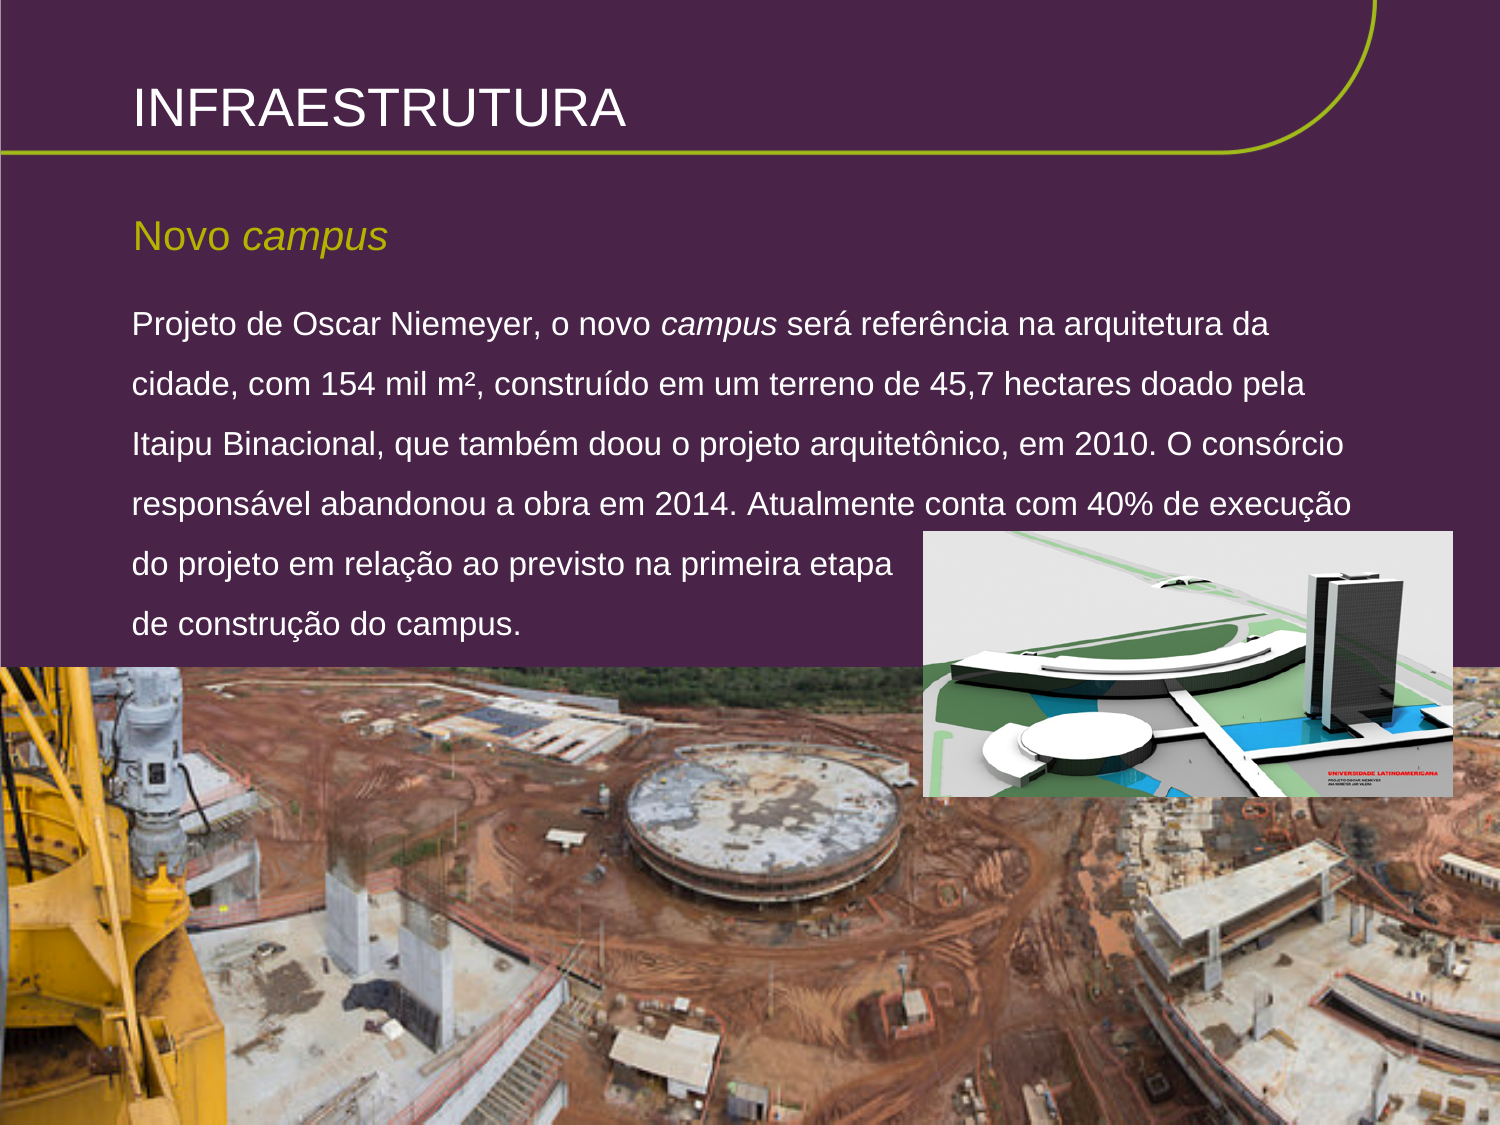

INFRAESTRUTURA
Novo campus
Projeto de Oscar Niemeyer, o novo campus será referência na arquitetura da cidade, com 154 mil m², construído em um terreno de 45,7 hectares doado pela Itaipu Binacional, que também doou o projeto arquitetônico, em 2010. O consórcio responsável abandonou a obra em 2014. Atualmente conta com 40% de execução do projeto em relação ao previsto na primeira etapa
de construção do campus.